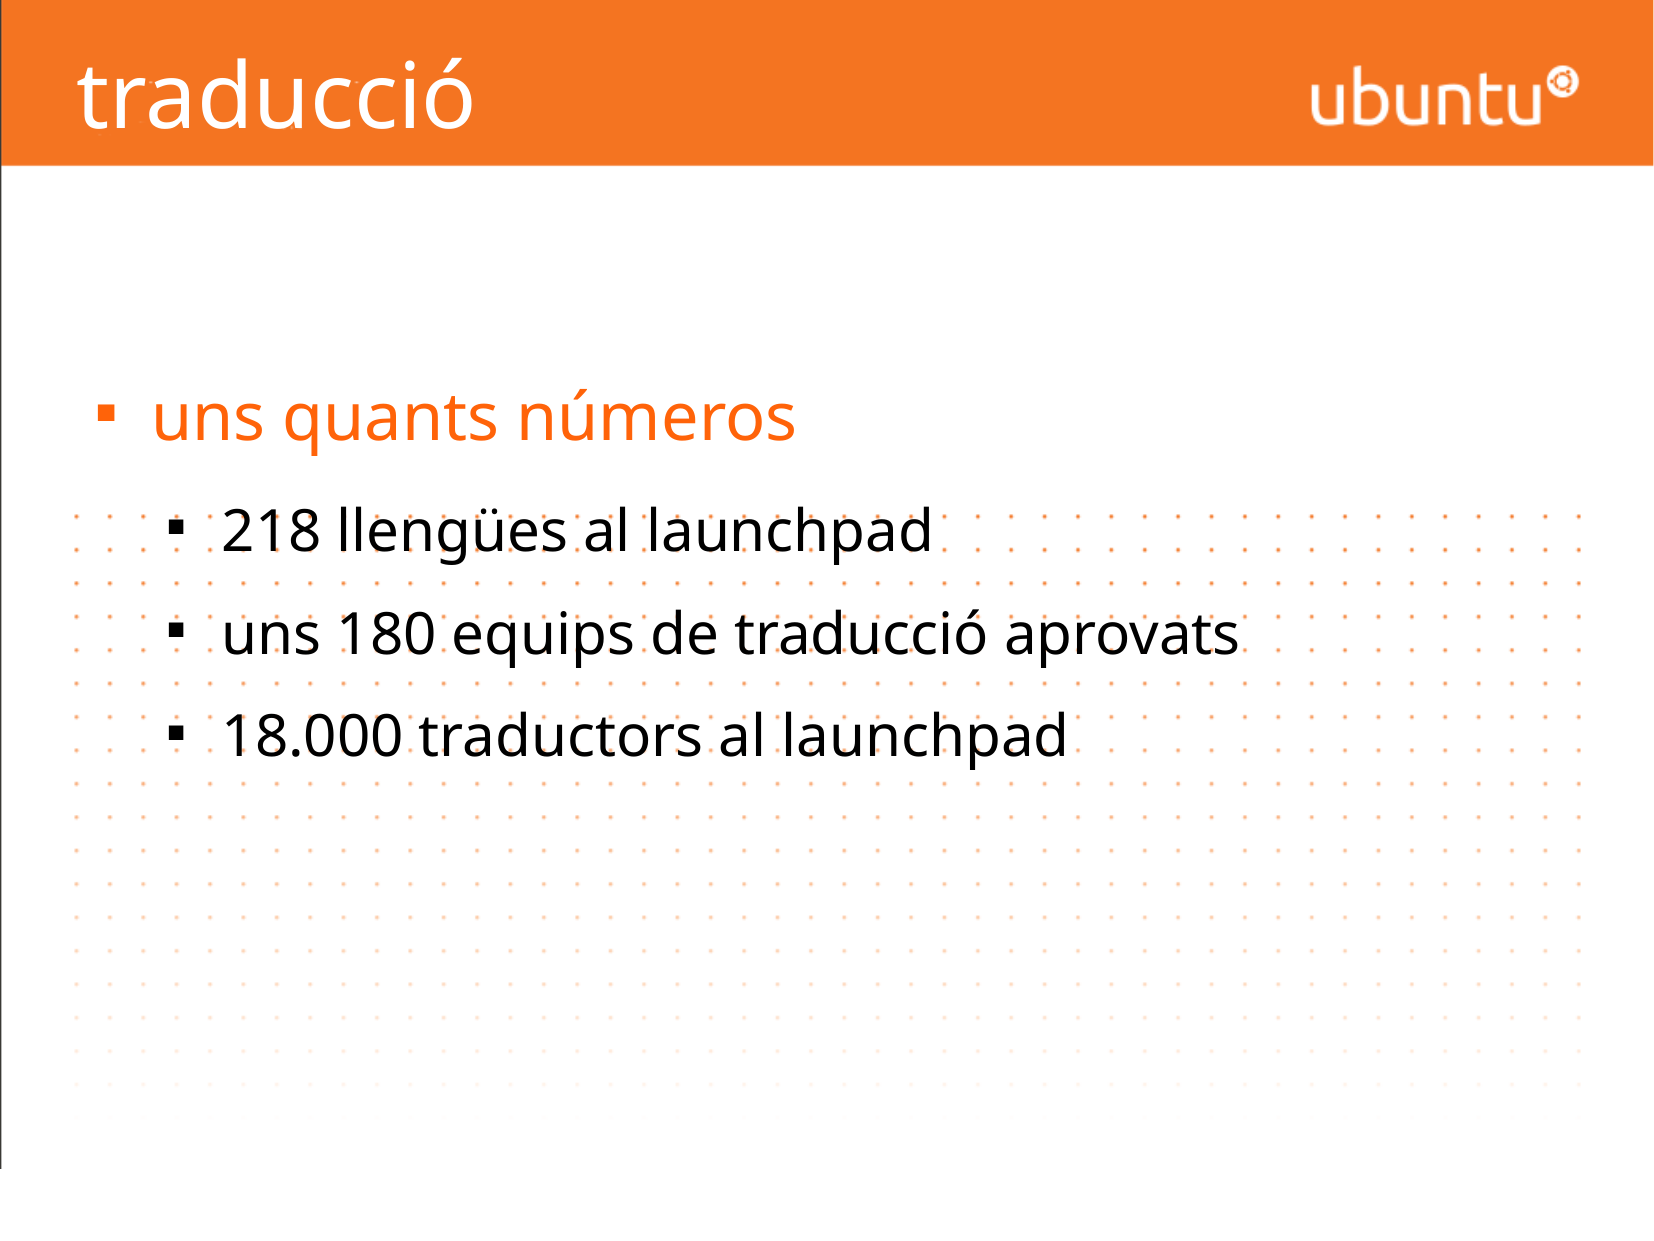

# traducció
uns quants números
218 llengües al launchpad
uns 180 equips de traducció aprovats
18.000 traductors al launchpad